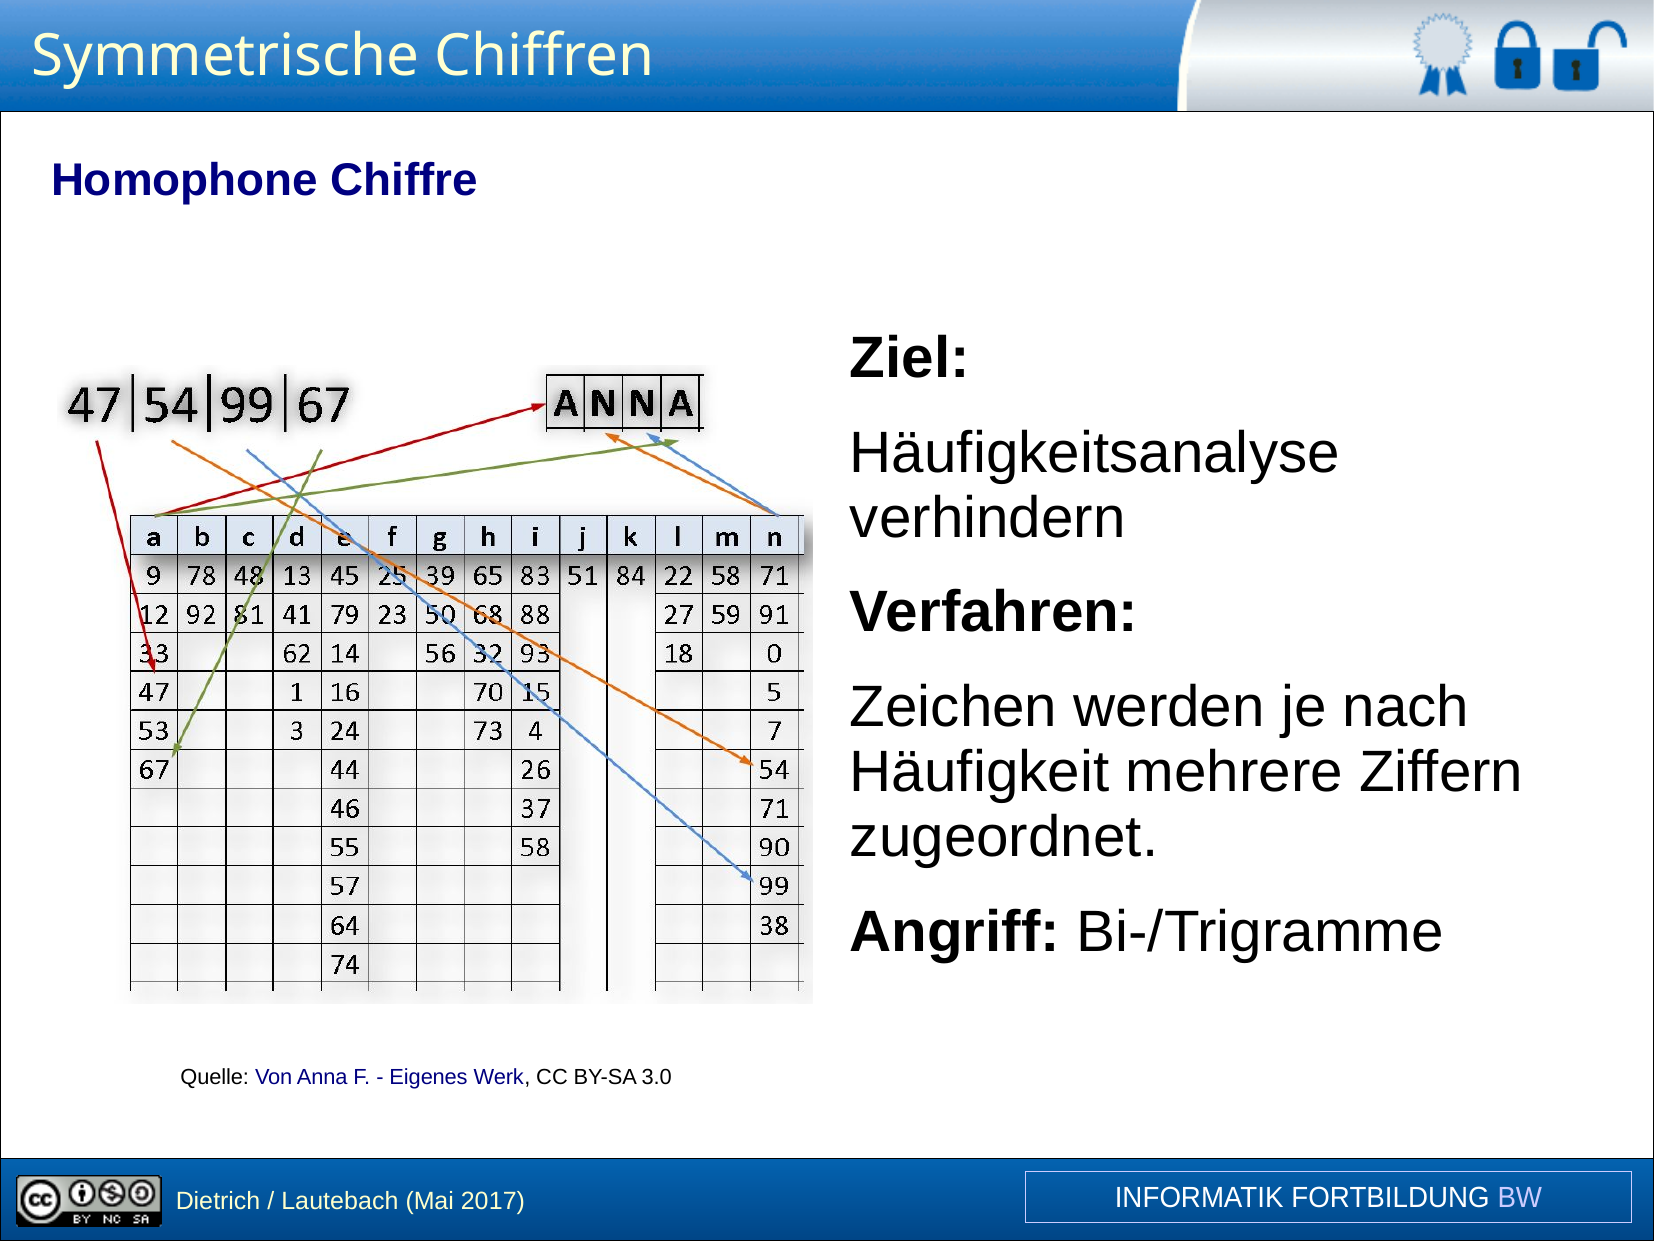

# Symmetrische Chiffren
Homophone Chiffre
Ziel:
Häufigkeitsanalyse verhindern
Verfahren:
Zeichen werden je nach Häufigkeit mehrere Ziffern zugeordnet.
Angriff: Bi-/Trigramme
Quelle: Von Anna F. - Eigenes Werk, CC BY-SA 3.0
19